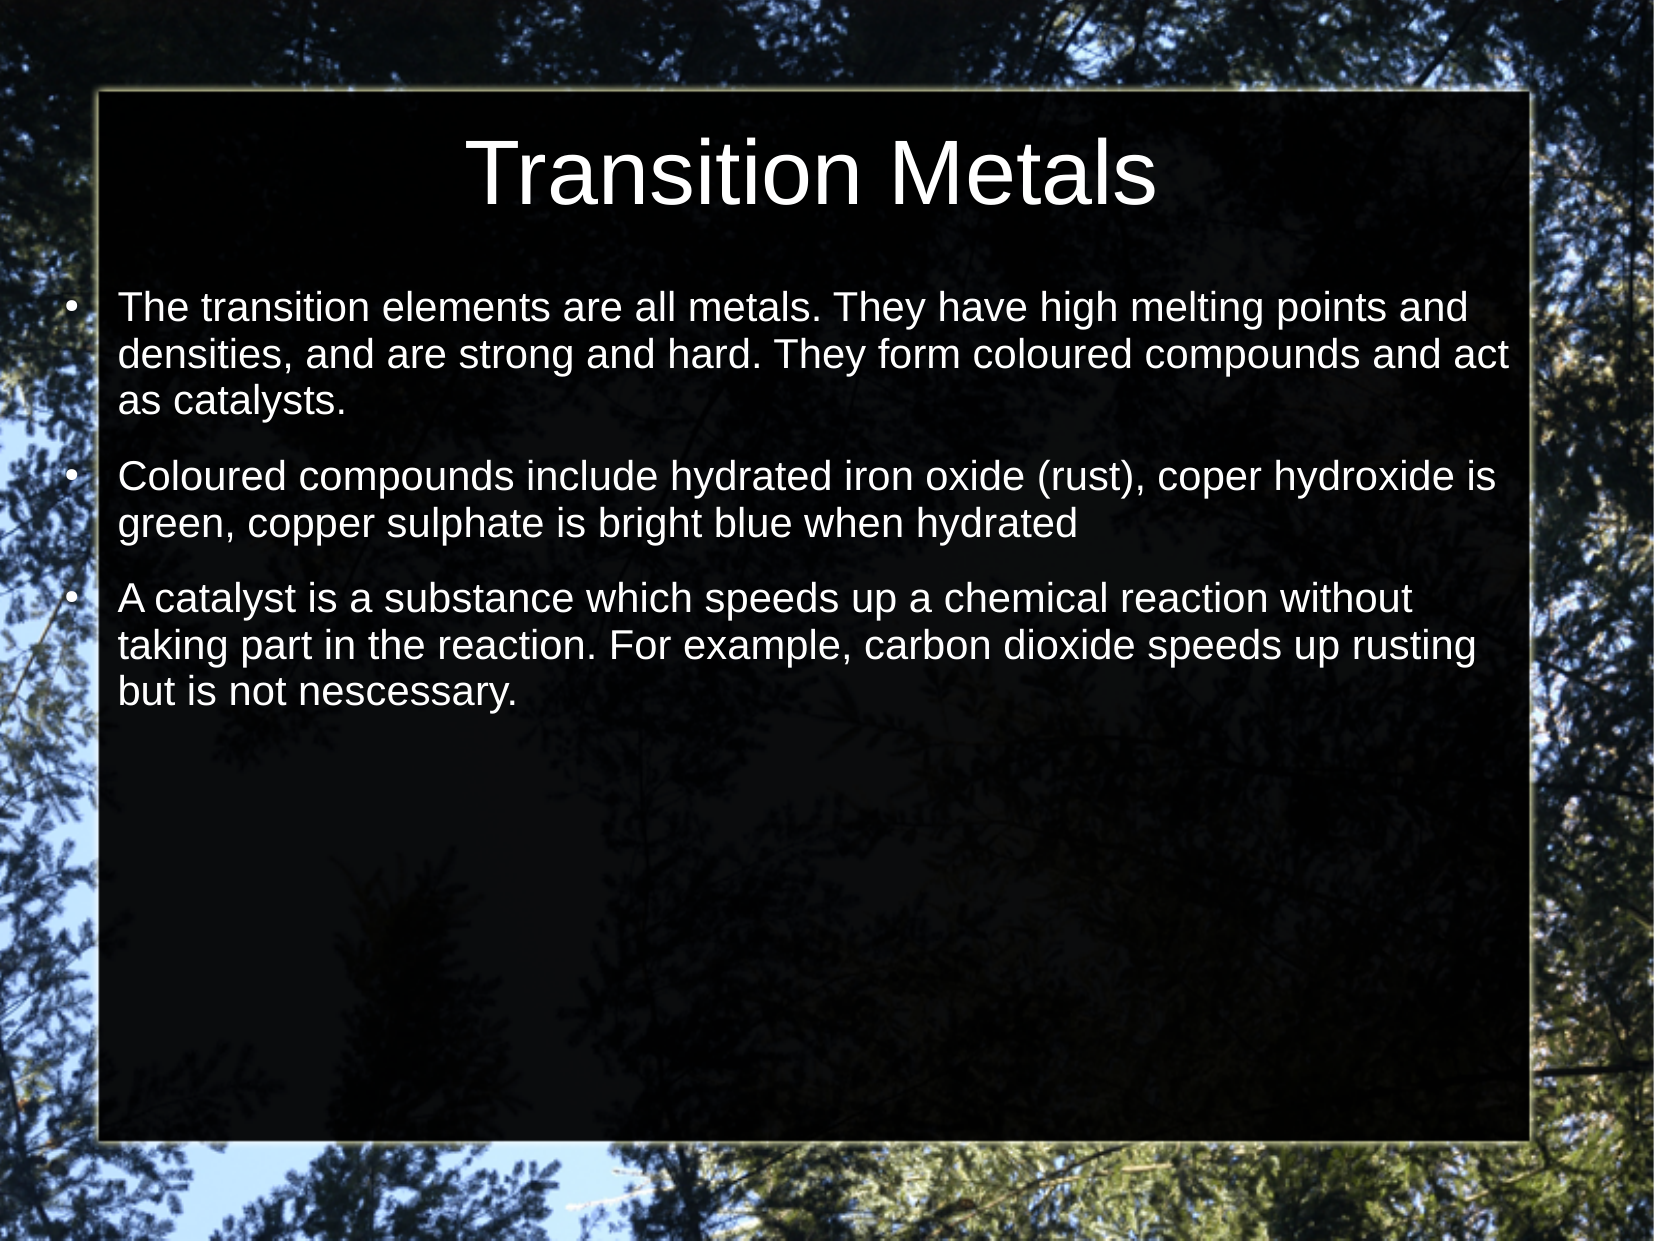

# Transition Metals
The transition elements are all metals. They have high melting points and densities, and are strong and hard. They form coloured compounds and act as catalysts.
Coloured compounds include hydrated iron oxide (rust), coper hydroxide is green, copper sulphate is bright blue when hydrated
A catalyst is a substance which speeds up a chemical reaction without taking part in the reaction. For example, carbon dioxide speeds up rusting but is not nescessary.